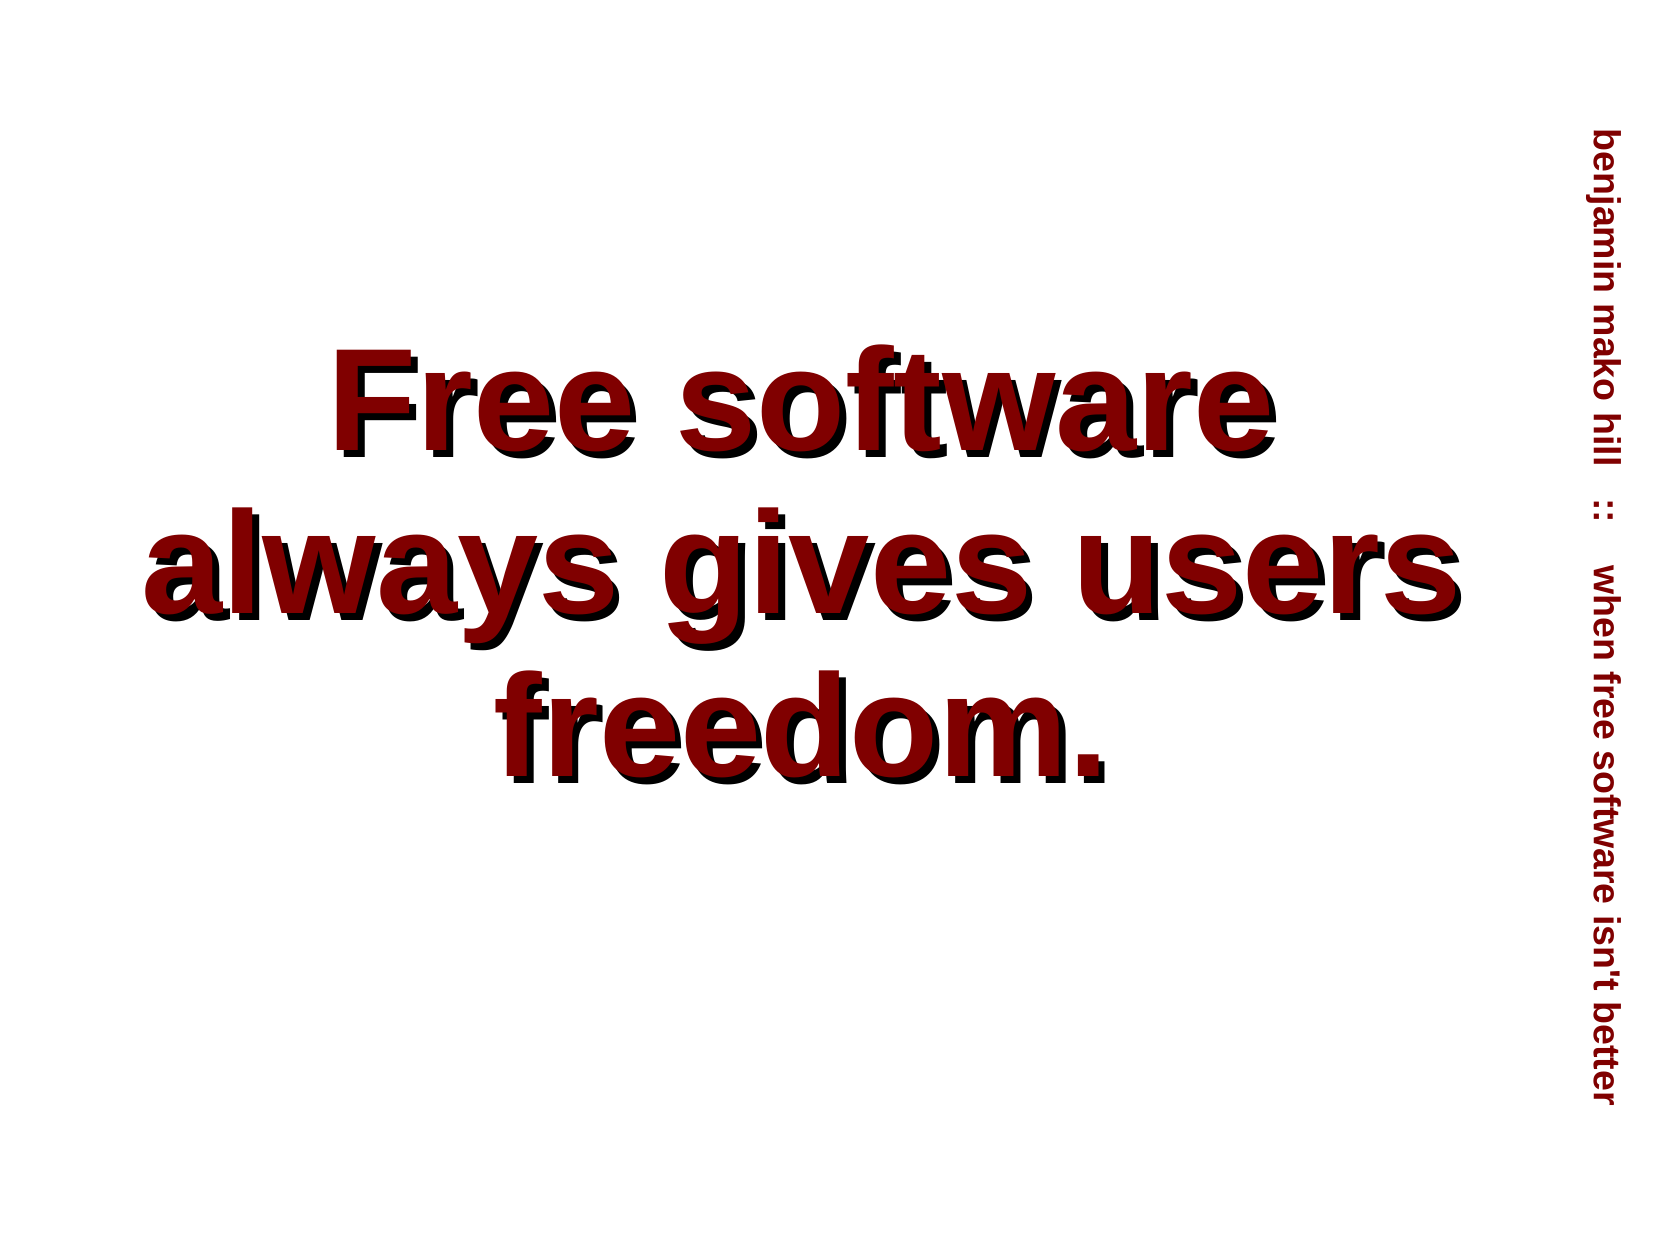

# Free software always gives users freedom.